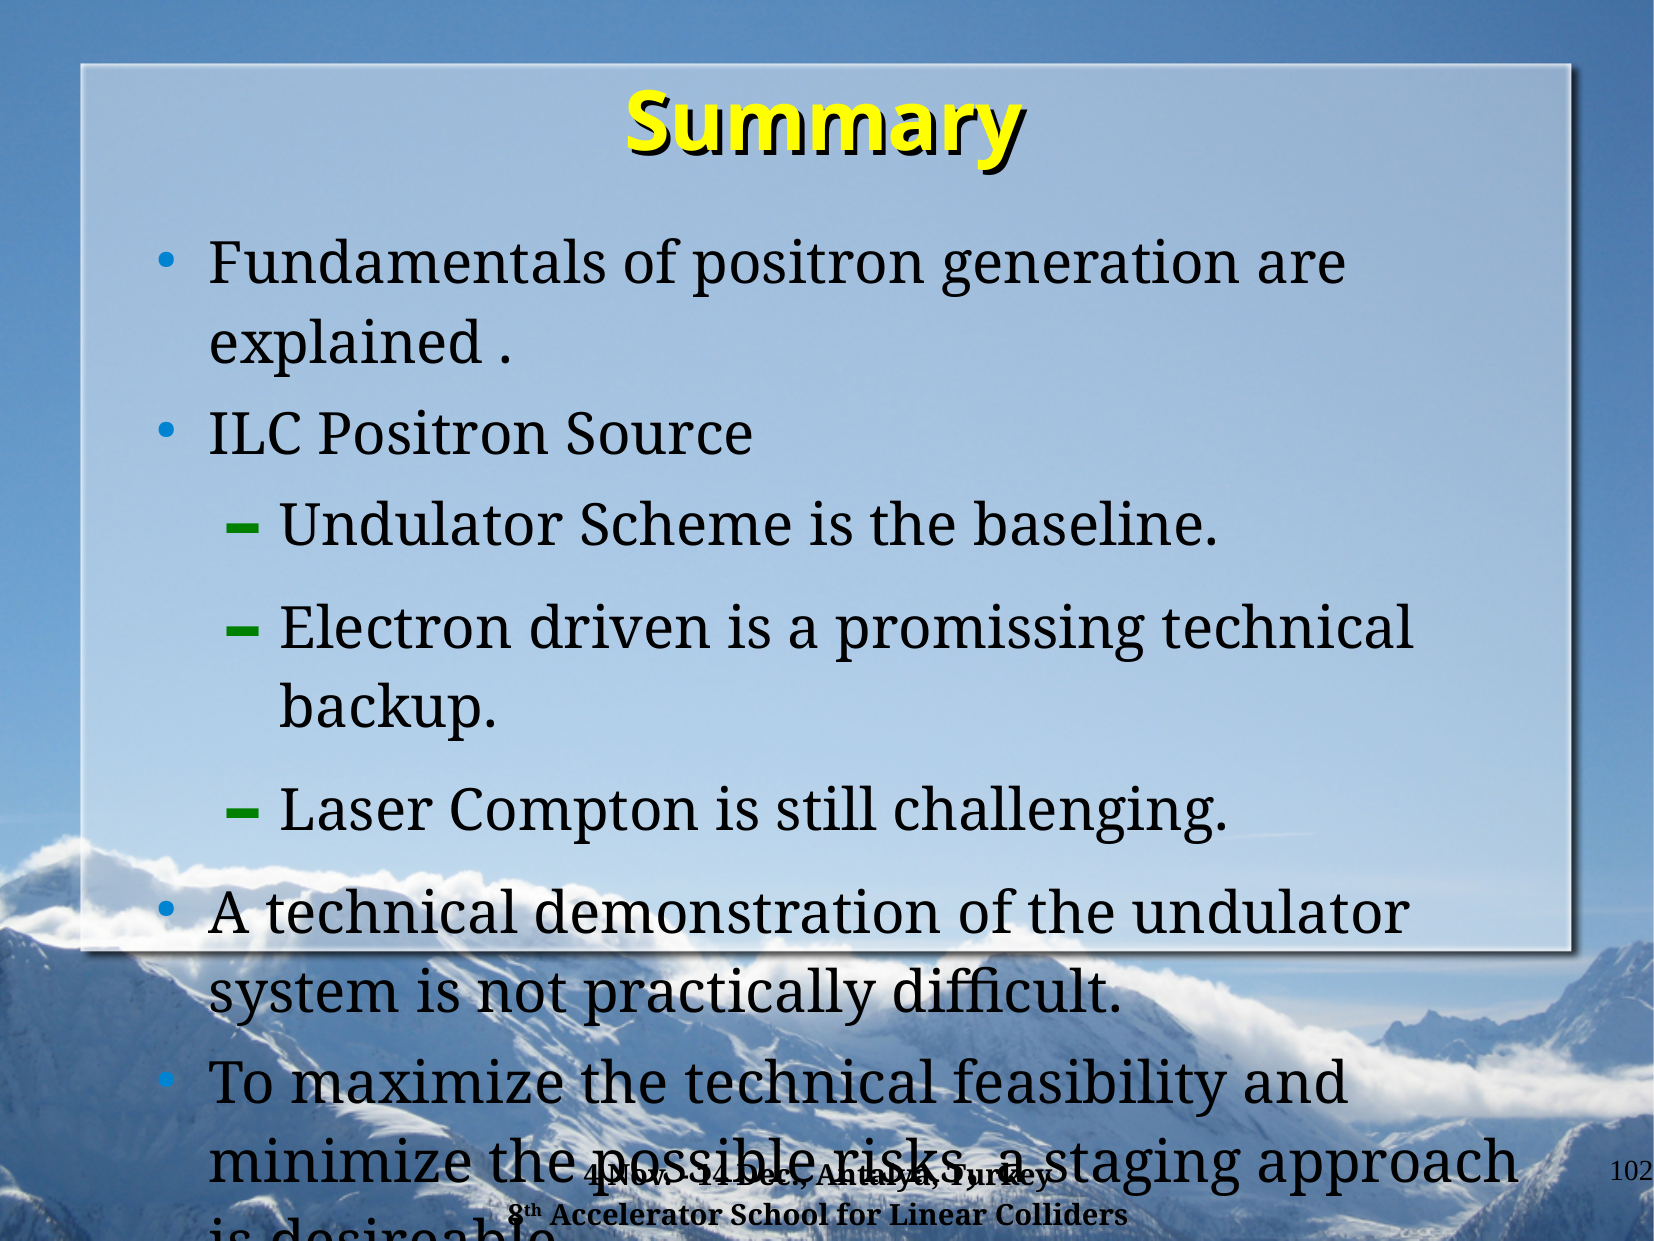

# Summary
Fundamentals of positron generation are explained .
ILC Positron Source
Undulator Scheme is the baseline.
Electron driven is a promissing technical backup.
Laser Compton is still challenging.
A technical demonstration of the undulator system is not practically difficult.
To maximize the technical feasibility and minimize the possible risks, a staging approach is desireable.
102